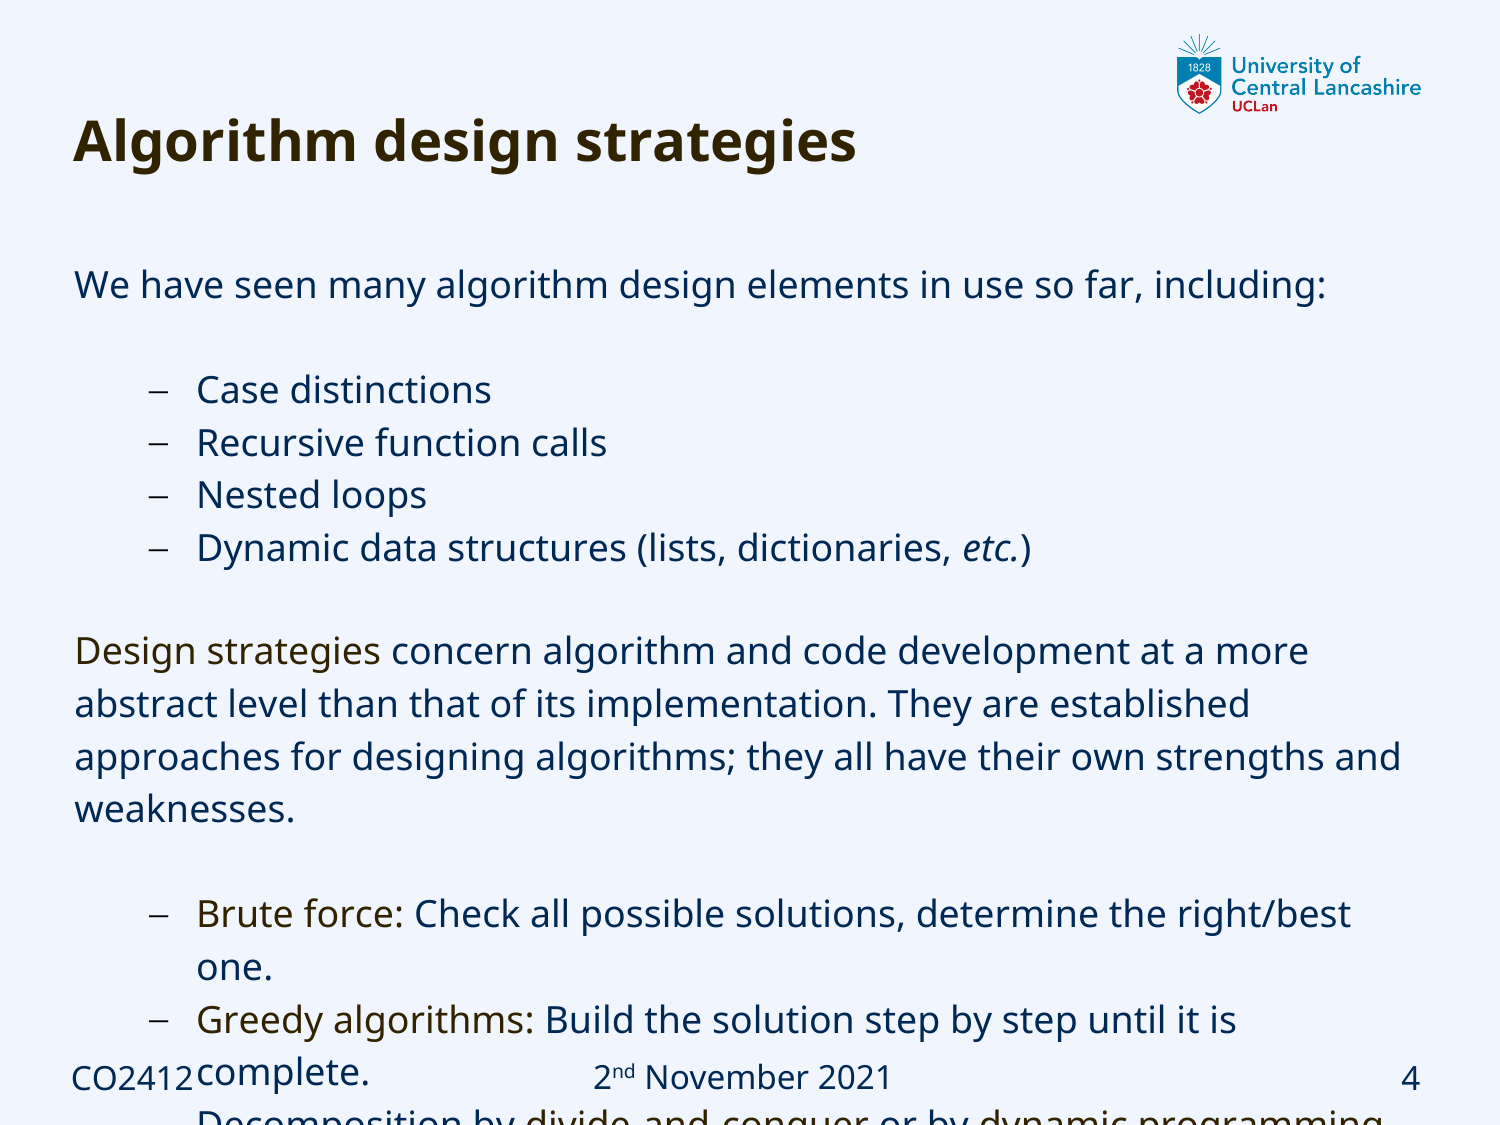

# Algorithm design strategies
We have seen many algorithm design elements in use so far, including:
Case distinctions
Recursive function calls
Nested loops
Dynamic data structures (lists, dictionaries, etc.)
Design strategies concern algorithm and code development at a more abstract level than that of its implementation. They are established approaches for designing algorithms; they all have their own strengths and weaknesses.
Brute force: Check all possible solutions, determine the right/best one.
Greedy algorithms: Build the solution step by step until it is complete.
Decomposition by divide-and-conquer or by dynamic programming.